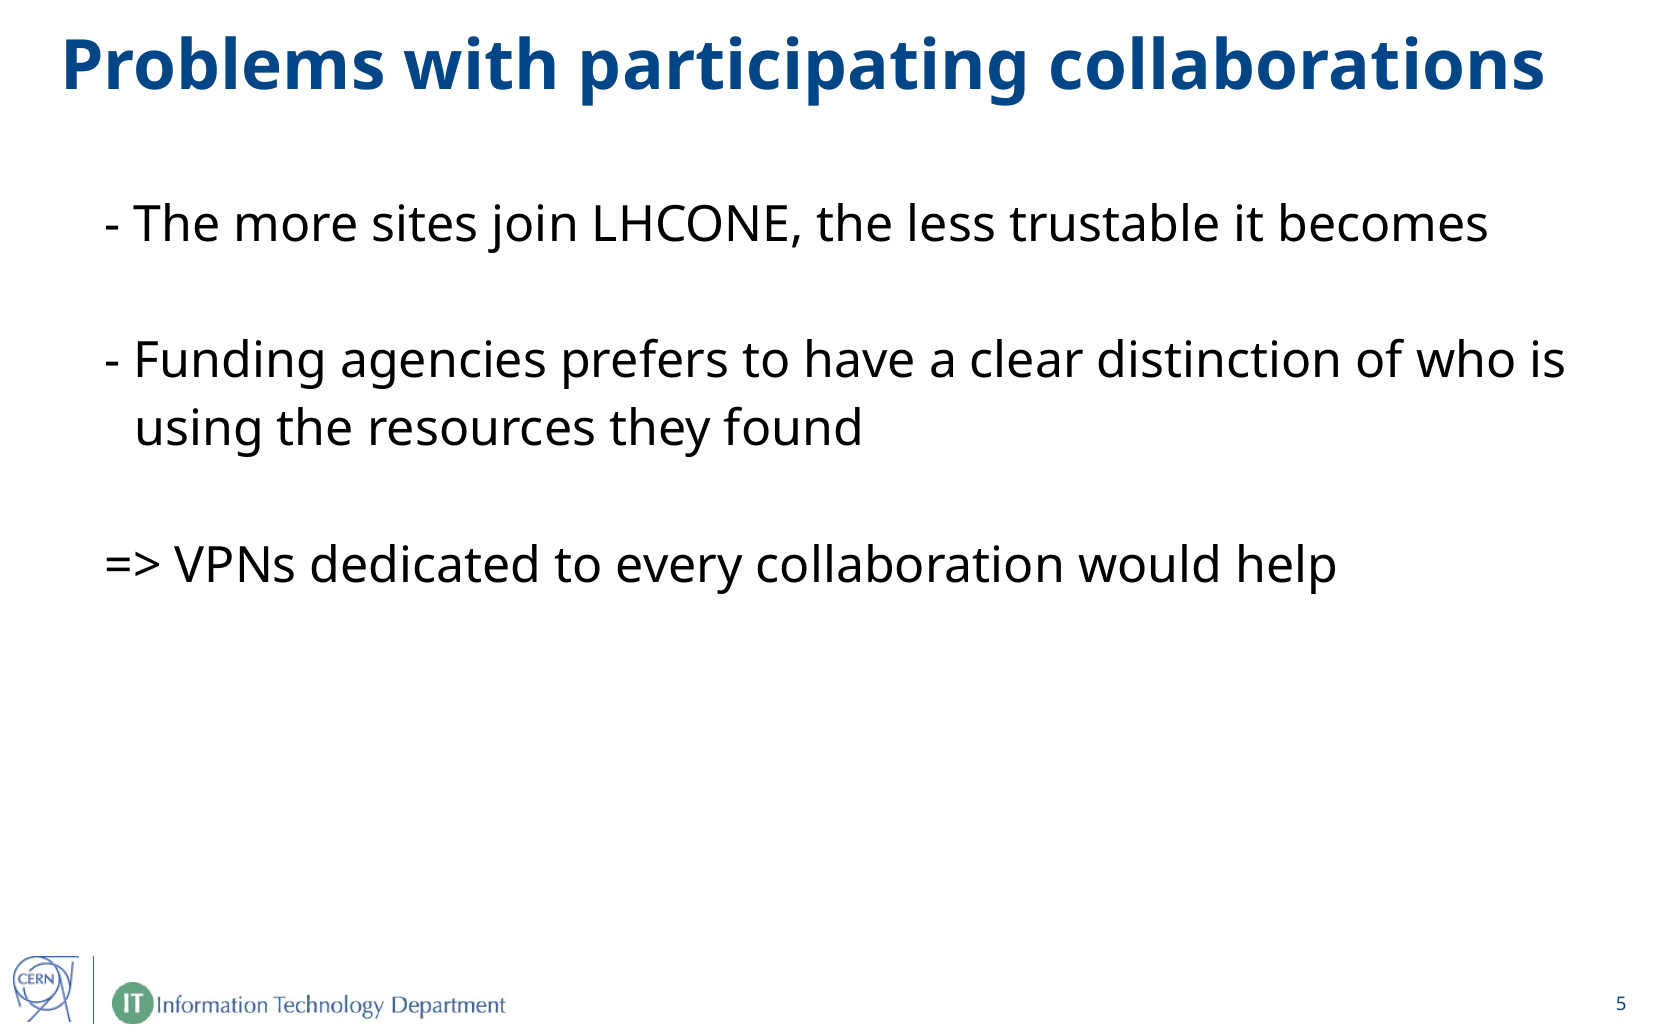

# Problems with participating collaborations
- The more sites join LHCONE, the less trustable it becomes
- Funding agencies prefers to have a clear distinction of who is using the resources they found
=> VPNs dedicated to every collaboration would help